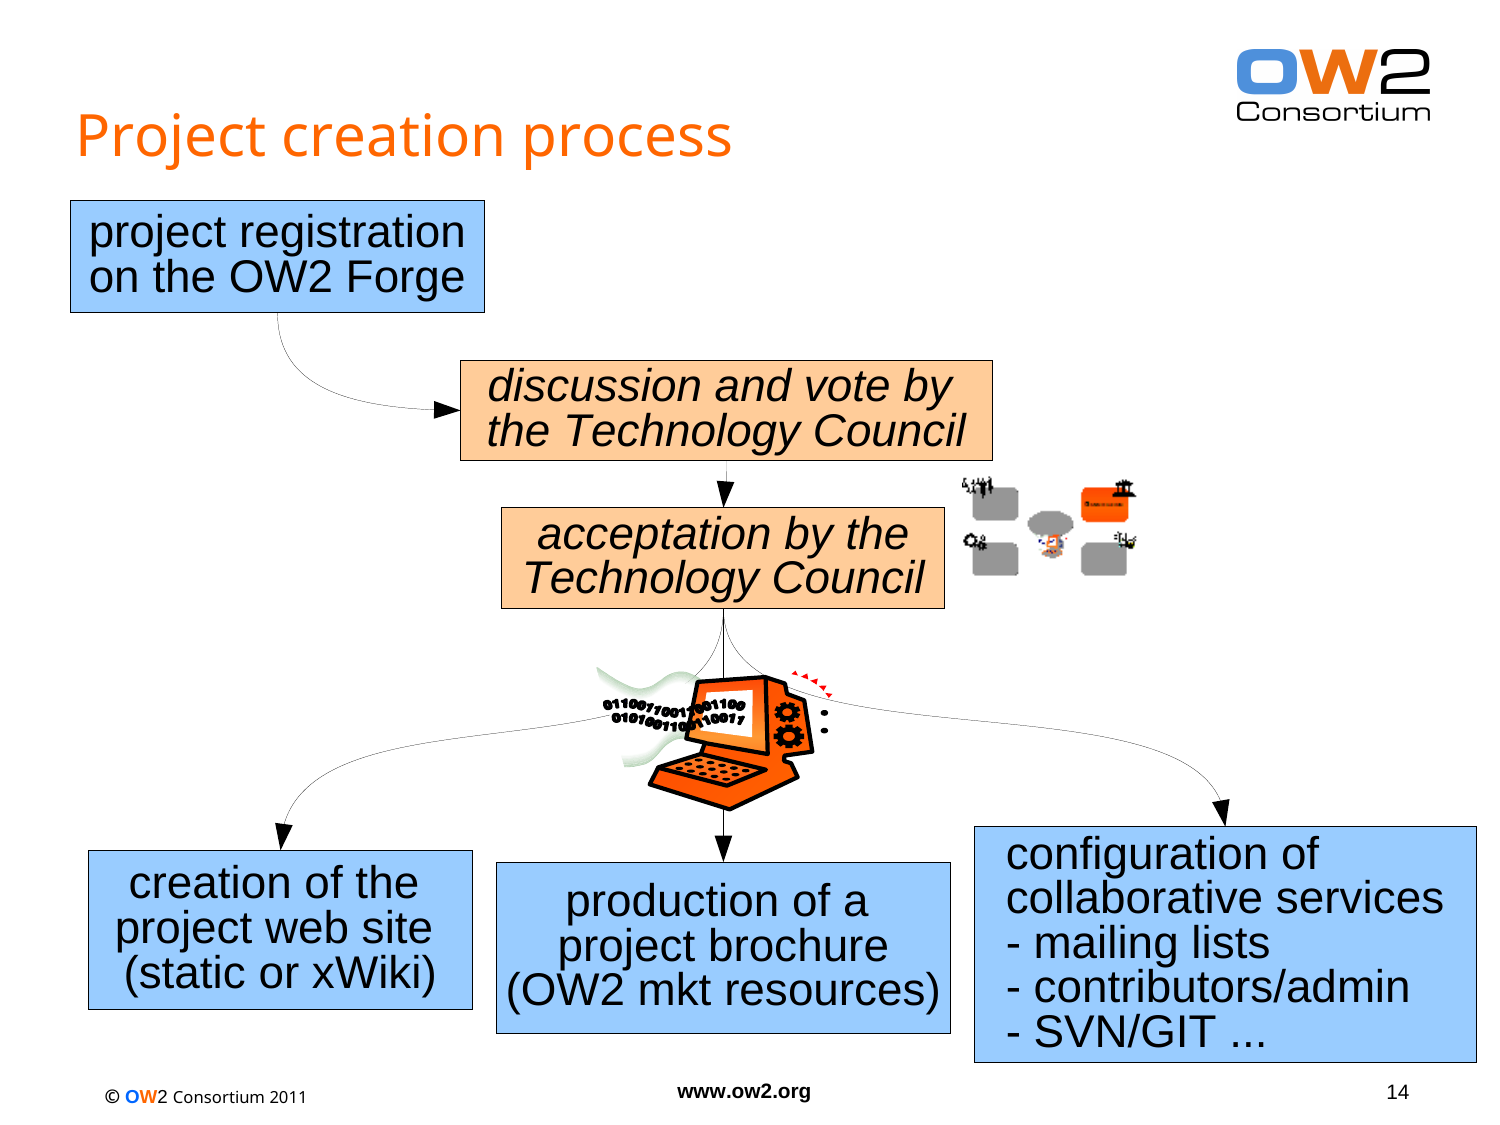

# Project creation process
project registration
on the OW2 Forge
discussion and vote by
the Technology Council
acceptation by the
Technology Council
configuration of
collaborative services
- mailing lists
- contributors/admin
- SVN/GIT ...
creation of the
project web site
(static or xWiki)
production of a
project brochure
(OW2 mkt resources)
14